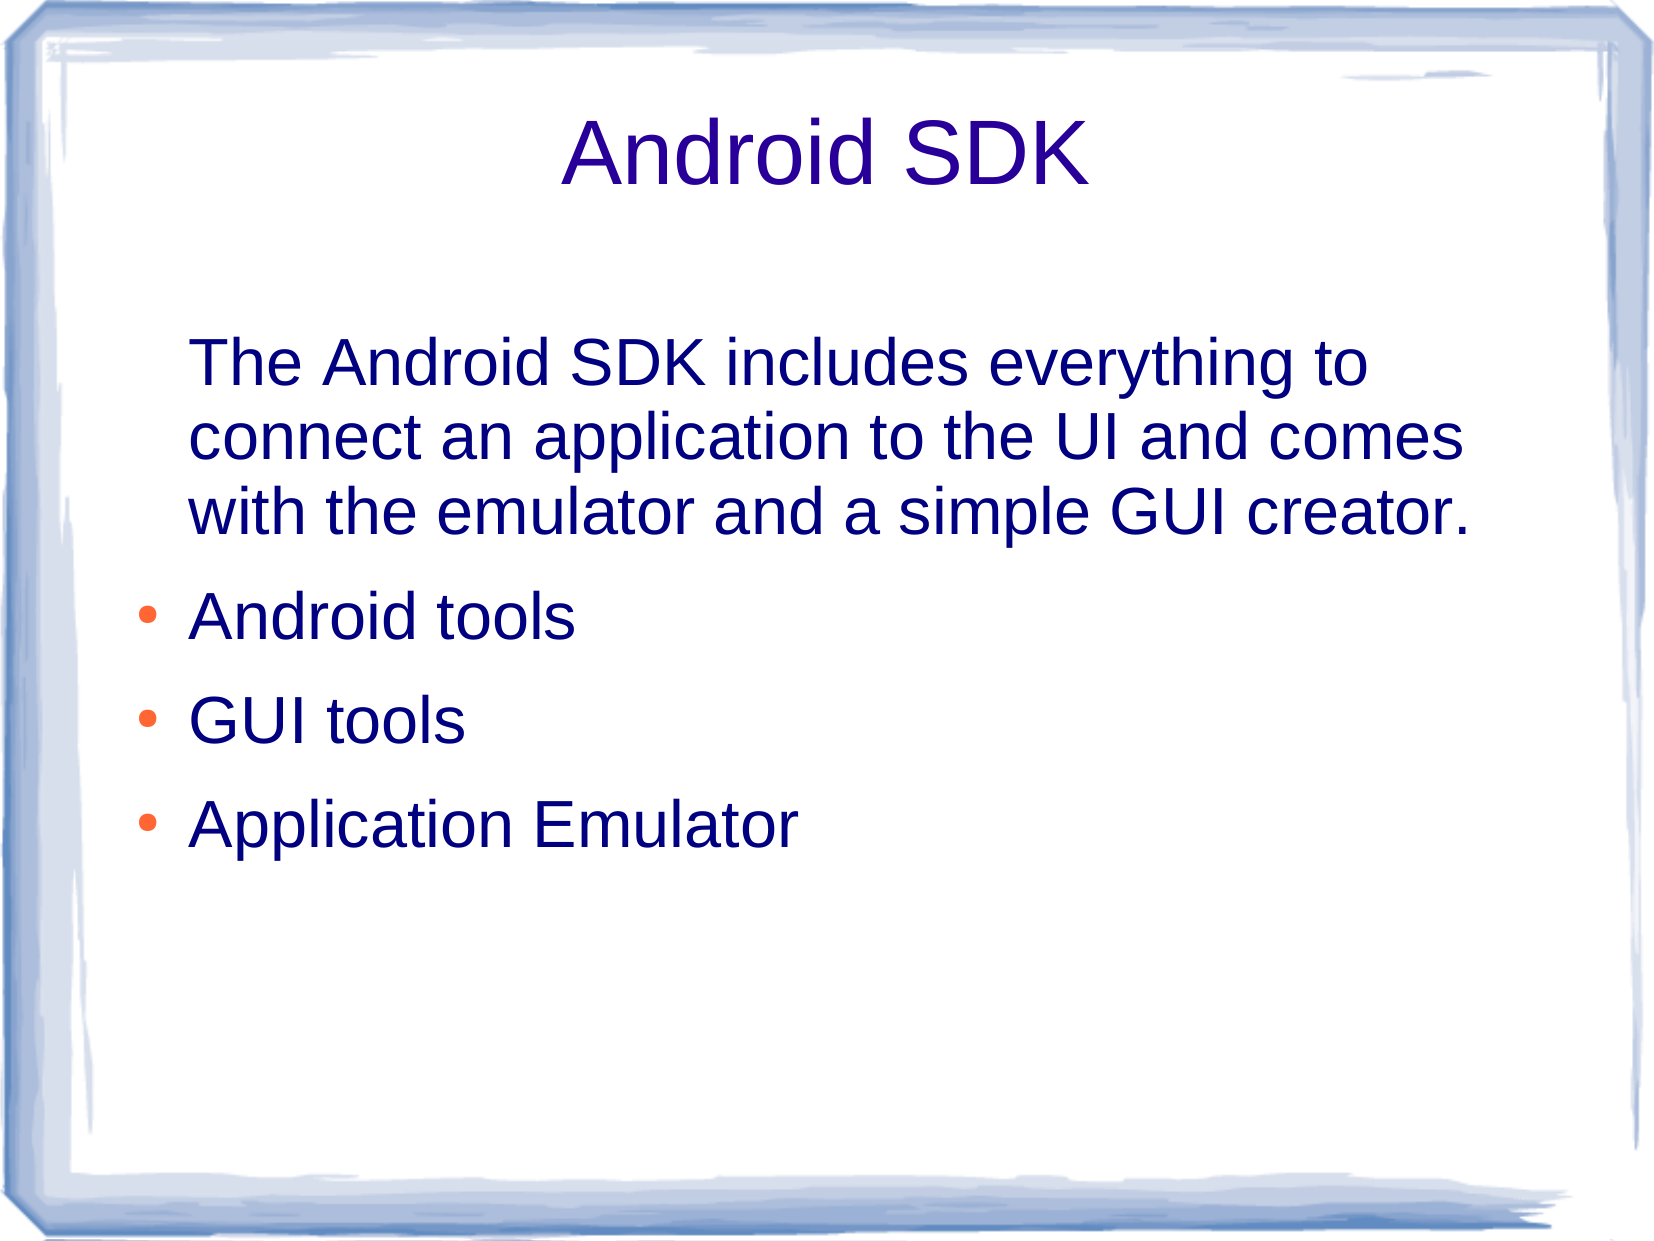

# Android SDK
The Android SDK includes everything to connect an application to the UI and comes with the emulator and a simple GUI creator.
Android tools
GUI tools
Application Emulator